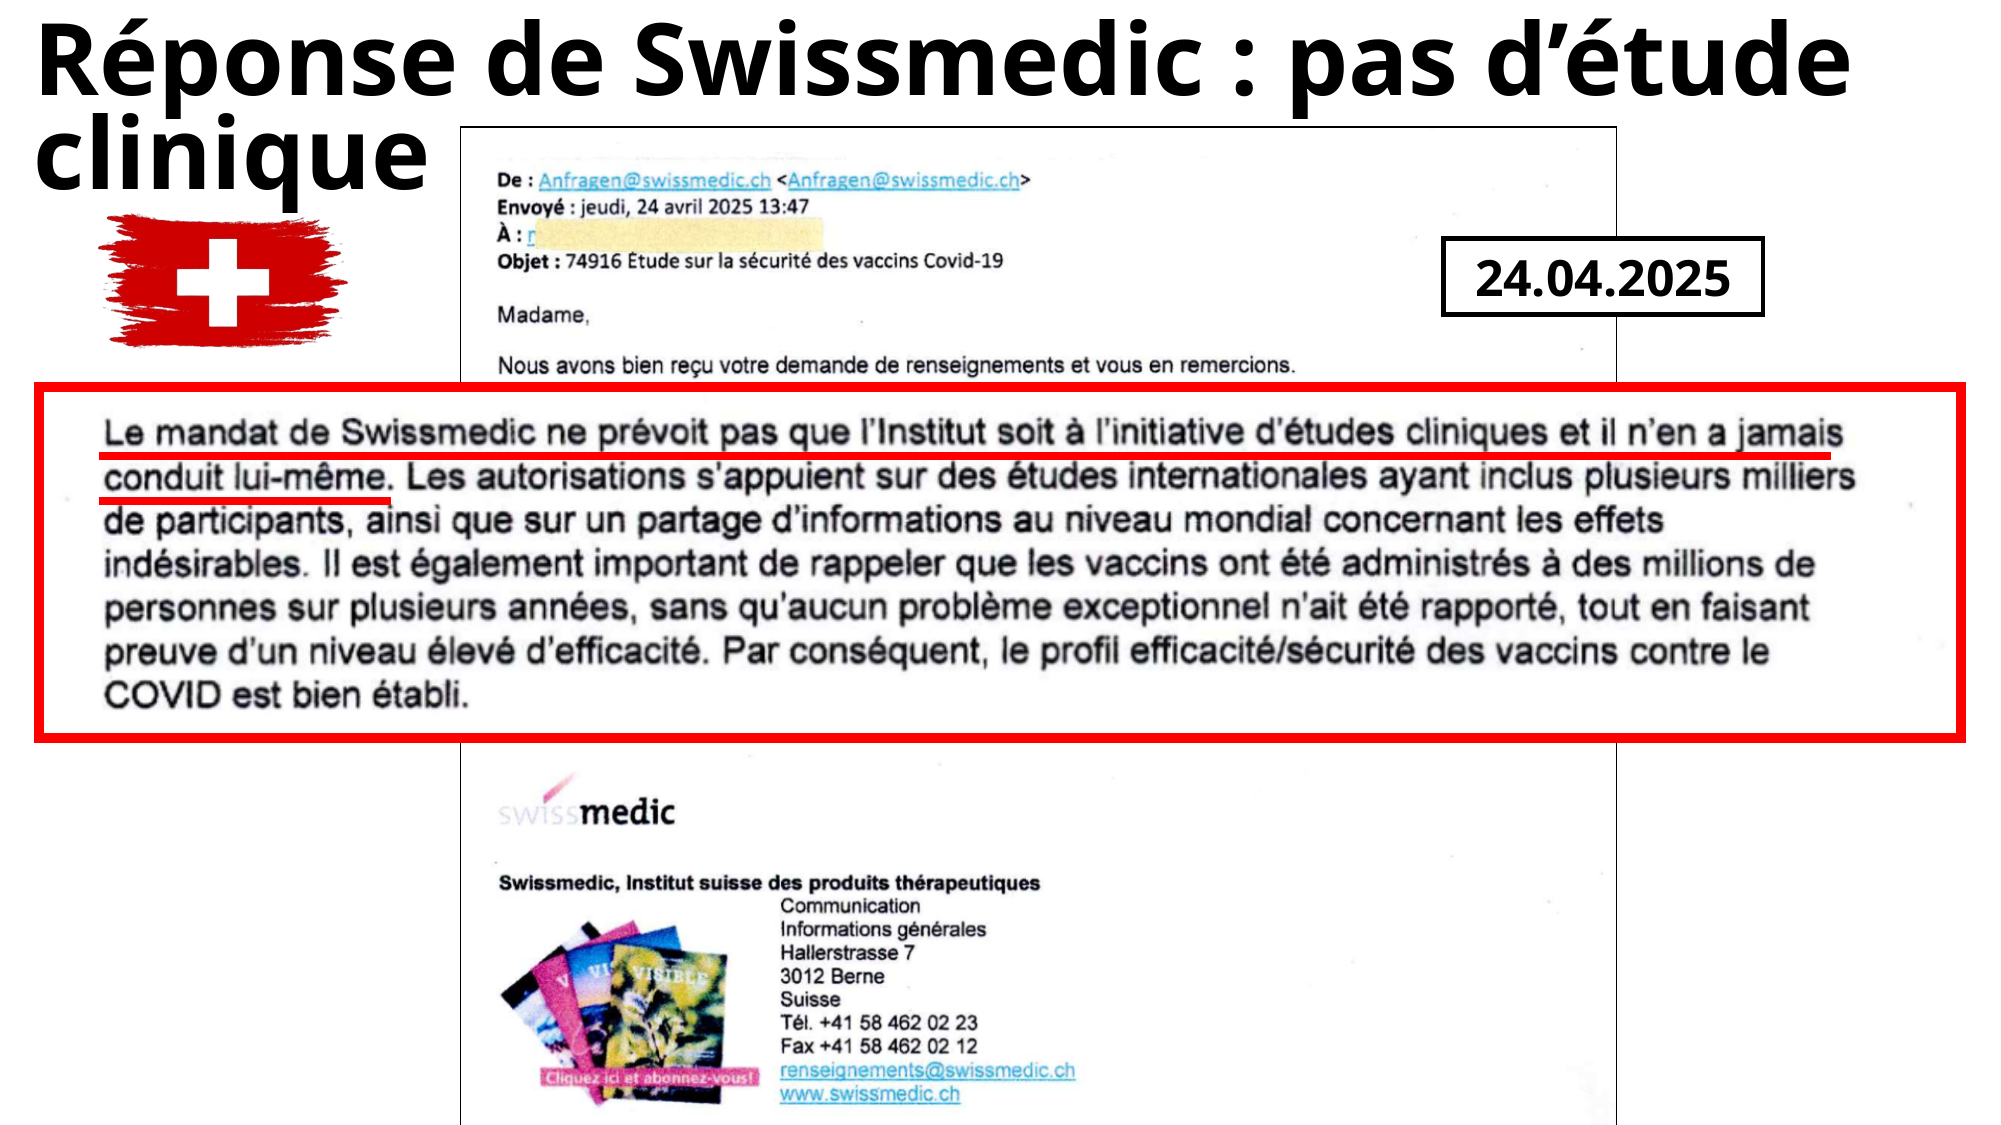

Réponse de Swissmedic : pas d’étude clinique
24.04.2025